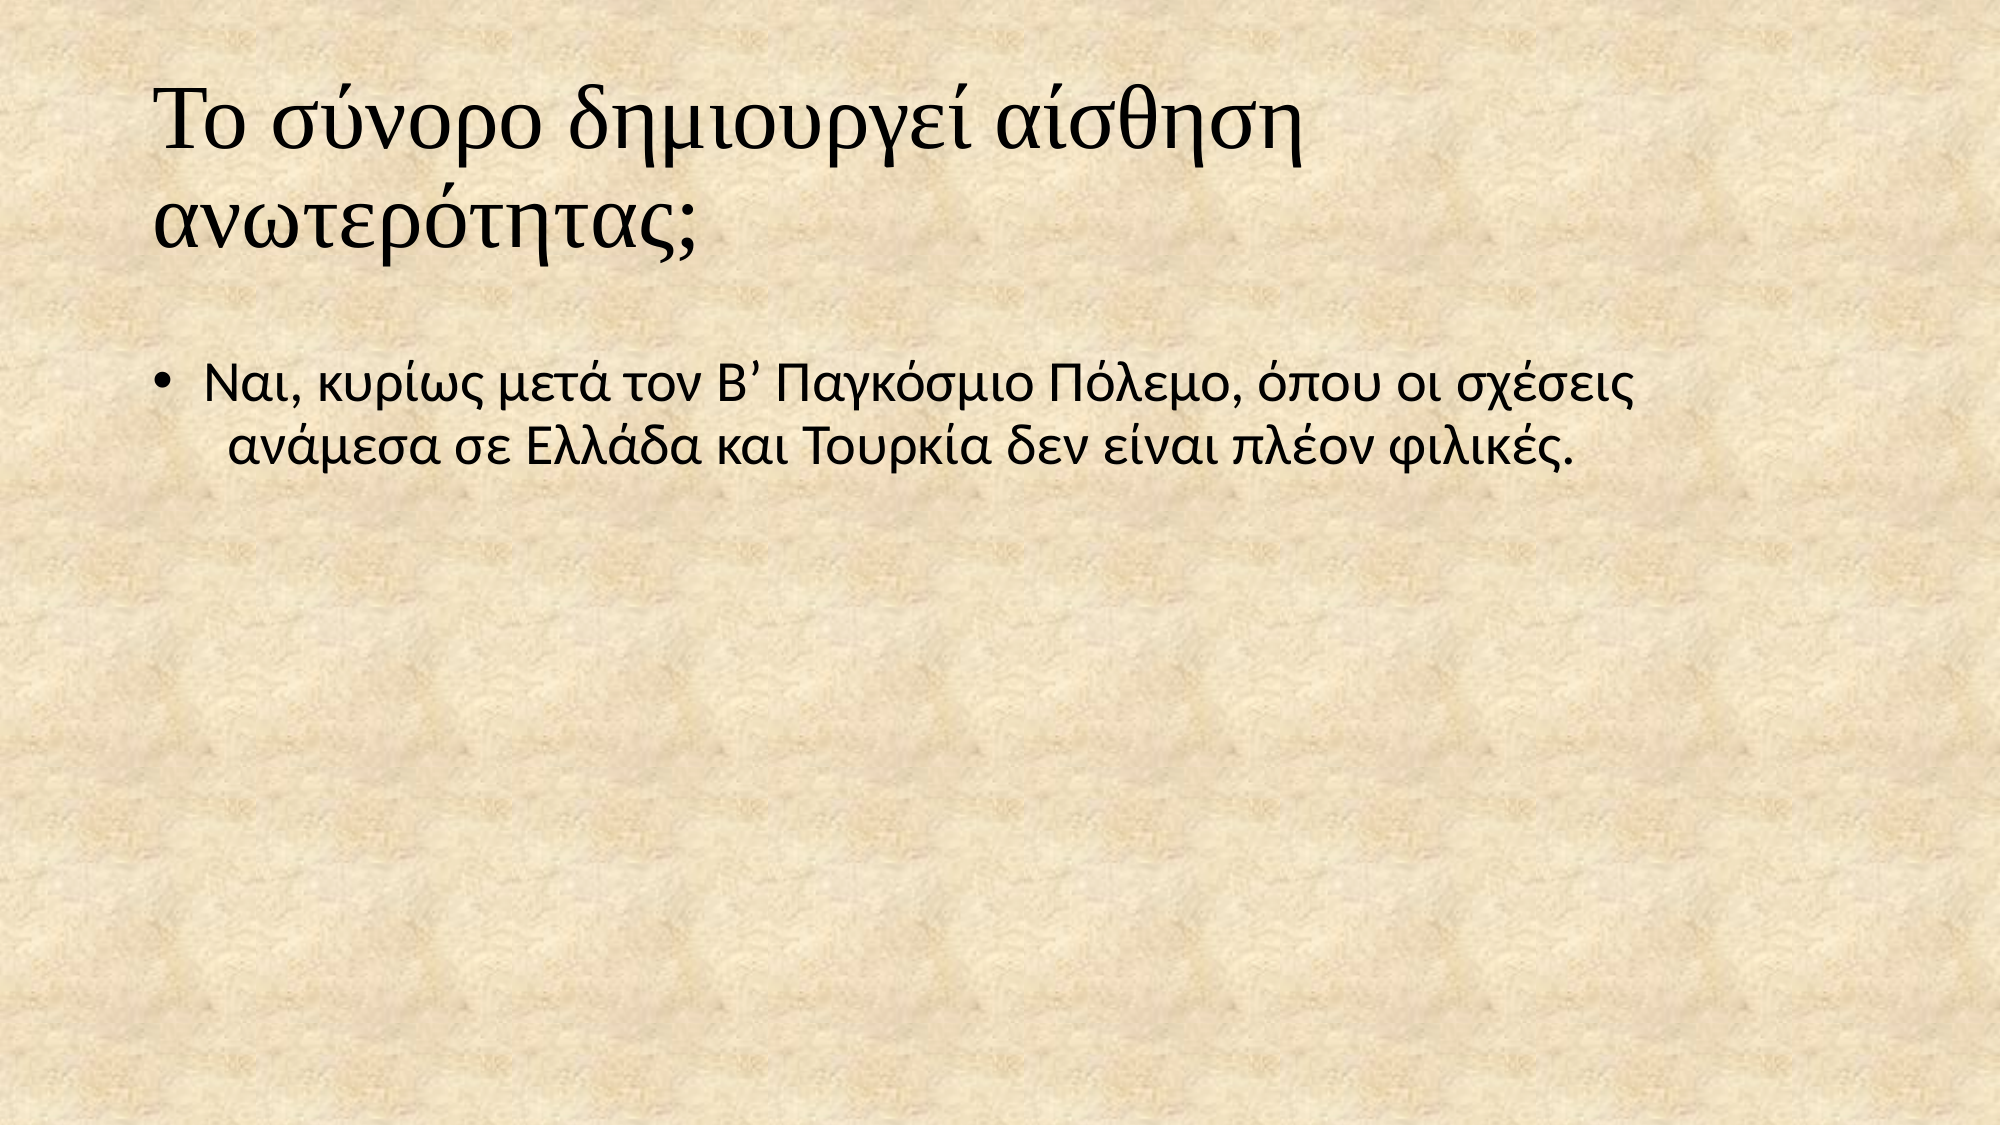

# Το σύνορο δημιουργεί αίσθηση ανωτερότητας;
 Ναι, κυρίως μετά τον Β’ Παγκόσμιο Πόλεμο, όπου οι σχέσεις ανάμεσα σε Ελλάδα και Τουρκία δεν είναι πλέον φιλικές.